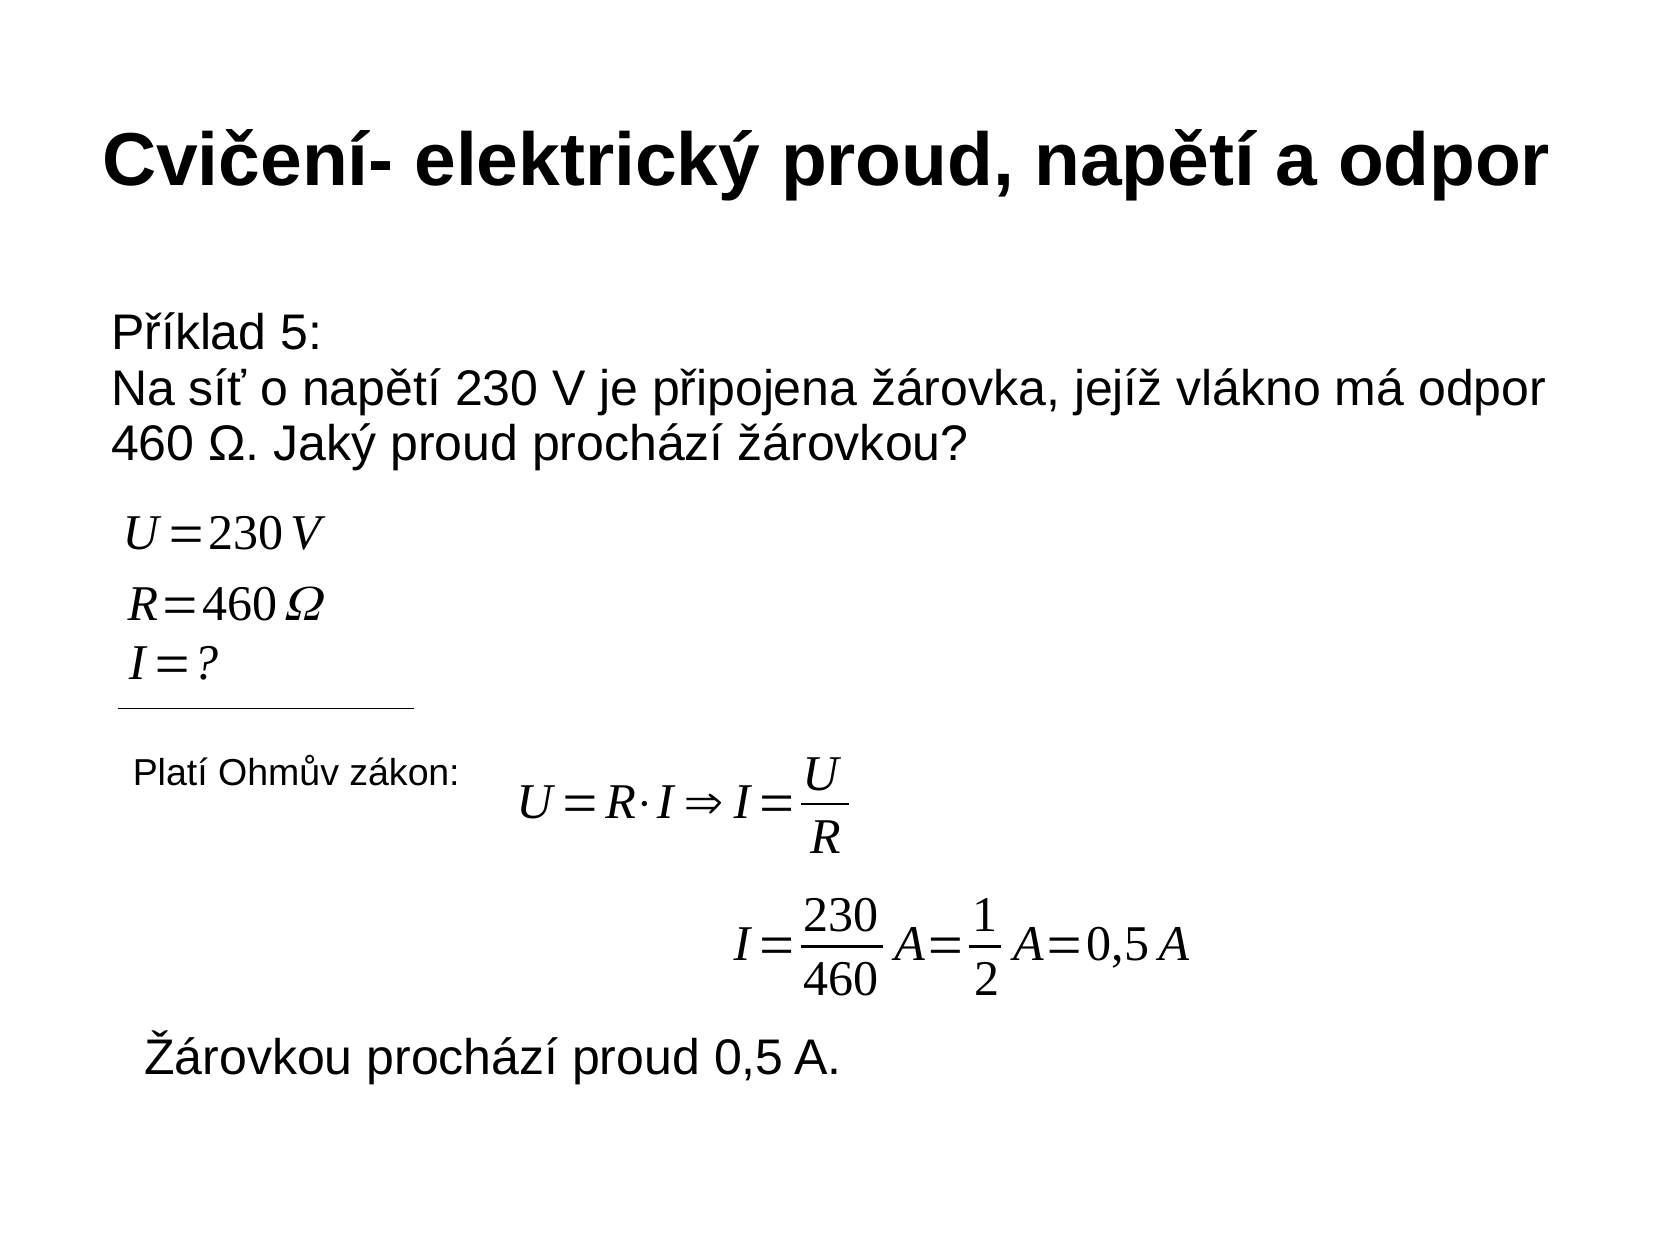

# Cvičení- elektrický proud, napětí a odpor
Příklad 5:
Na síť o napětí 230 V je připojena žárovka, jejíž vlákno má odpor
460 Ω. Jaký proud prochází žárovkou?
Platí Ohmův zákon:
Žárovkou prochází proud 0,5 A.